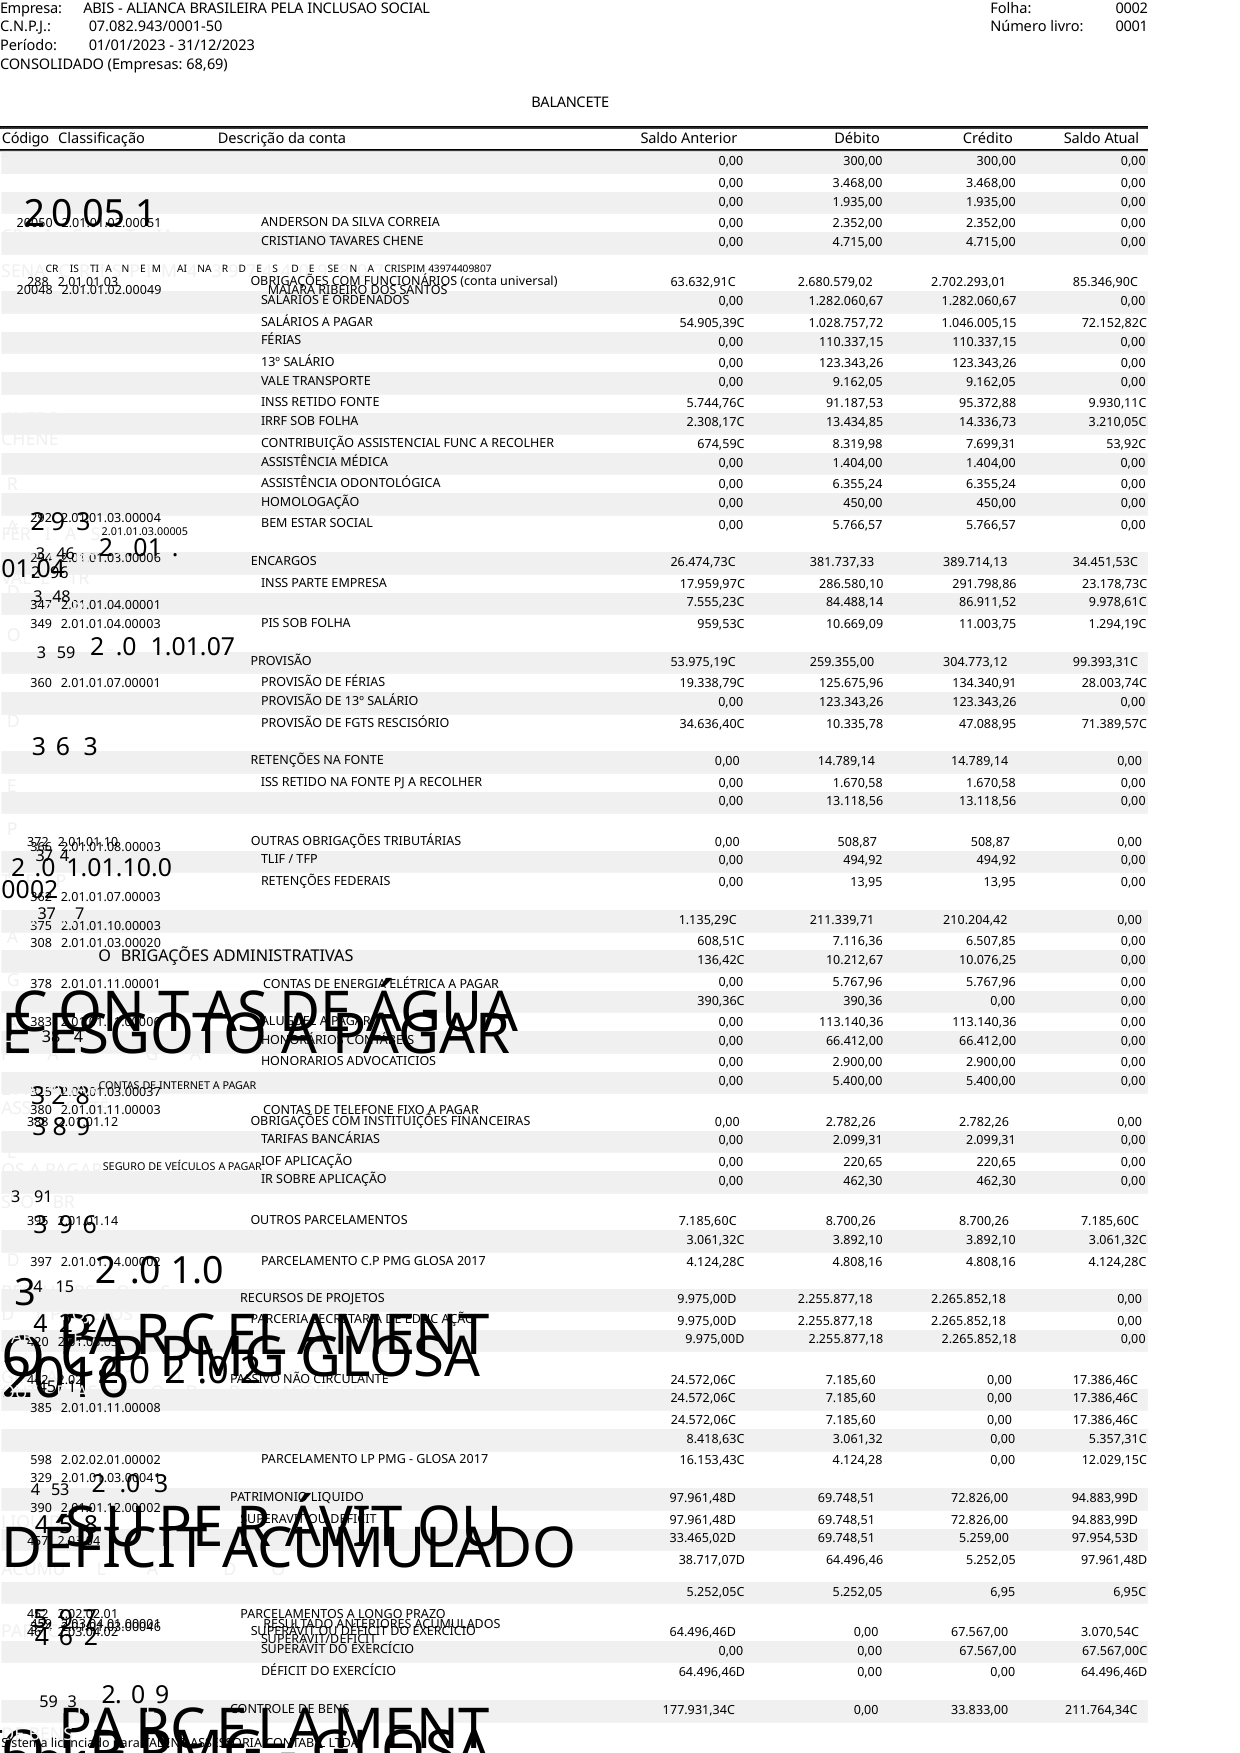

Empresa: ABIS - ALIANCA BRASILEIRA PELA INCLUSAO SOCIAL
Folha:
Número livro:
0002
0001
C.N.P.J.:
Período:
07.082.943/0001-50
01/01/2023 - 31/12/2023
CONSOLIDADO (Empresas: 68,69)
BALANCETE
Código Classificação
Descrição da conta
Saldo Anterior
Débito
Crédito
Saldo Atual
CR2I0S04T7IA2.N01E.0M1.0A2I.0N00A4R8DES DE SENACRCISRTIIASNPEIMMAI4NA3R9D7E4S 4D0E 9SE8N0A7CRISPIM 43974409807
20048 2.01.01.02.00049 MAIARA RIBEIRO DOS SANTOS
C2O0N04T9R2O.0L1.I0D1.E02R.00C0O50NTROLE INTEGCORNATRDOOLIDDERECPORNTARGOALESINLTTEGDRAADO DE PRAGAS LTDA
0,00
300,00
300,00
0,00
0,00
0,00
3.468,00
1.935,00
3.468,00
1.935,00
0,00
0,00
ANDERSON DA SILVA CORREIA
CRISTIANO TAVARES CHENE
20050 2.01.01.02.00051
CR2I0S05T1IA2.N01O.01T.0A2V.0A00R52ES CHENE
0,00
0,00
2.352,00
4.715,00
2.352,00
4.715,00
0,00
0,00
OBRIGAÇÕES COM FUNCIONÁRIOS (conta universal)
SALÁRIOS E ORDENADOS
288 2.01.01.03
SAL2Á9R1IO2.0S1.E01.O03R.0D00E0N3 ADOS
292 2.01.01.03.00004
FÉR2I9A3S2.01.01.03.00005
294 2.01.01.03.00006
VAL2E96TR2.A01N.0S1P.0O3.0R0T00E8
308 2.01.01.03.00020
IRRF309SO2.B01F.0O1.L03H.0A0021
325 2.01.01.03.00037
ASS3I2S8TÊ2.N01C.0I1A.03M.0É00D4I0CA
329 2.01.01.03.00041
HOM33O3L2O.0G1.A01Ç.0Ã3O.00045
334 2.01.01.03.00046
63.632,91C
0,00
2.680.579,02
1.282.060,67
2.702.293,01
1.282.060,67
85.346,90C
0,00
SALÁRIOS A PAGAR
FÉRIAS
54.905,39C
0,00
1.028.757,72
110.337,15
1.046.005,15
110.337,15
72.152,82C
0,00
13º SALÁRIO
VALE TRANSPORTE
0,00
0,00
123.343,26
9.162,05
123.343,26
9.162,05
0,00
0,00
INSS RETIDO FONTE
IRRF SOB FOLHA
5.744,76C
2.308,17C
91.187,53
13.434,85
95.372,88
14.336,73
9.930,11C
3.210,05C
CONTRIBUIÇÃO ASSISTENCIAL FUNC A RECOLHER
ASSISTÊNCIA MÉDICA
674,59C
0,00
8.319,98
1.404,00
7.699,31
1.404,00
53,92C
0,00
ASSISTÊNCIA ODONTOLÓGICA
HOMOLOGAÇÃO
0,00
0,00
6.355,24
450,00
6.355,24
450,00
0,00
0,00
BEM ESTAR SOCIAL
0,00
5.766,57
5.766,57
0,00
ENC3A46RG2O.01S.01.04
347 2.01.01.04.00001
ENCARGOS
26.474,73C
381.737,33
389.714,13
34.451,53C
INSS PARTE EMPRESA
17.959,97C
7.555,23C
286.580,10
84.488,14
291.798,86
86.911,52
23.178,73C
9.978,61C
FGT3S48S/2.F01O.0L1H.04A.0D00E02PAGAMENTOFAGTRS ES/CFOOLLHHAEDRE PAGAMENTO A RECOLHER
PIS SOB FOLHA
349 2.01.01.04.00003
959,53C
10.669,09
11.003,75
1.294,19C
PRO3V59IS2Ã.0O1.01.07
360 2.01.01.07.00001
PRO3V61IS2Ã.0O1.0D1.E071.0300º02SALÁRIO
362 2.01.01.07.00003
PROVISÃO
53.975,19C
259.355,00
304.773,12
99.393,31C
PROVISÃO DE FÉRIAS
PROVISÃO DE 13º SALÁRIO
19.338,79C
0,00
125.675,96
123.343,26
134.340,91
123.343,26
28.003,74C
0,00
PROVISÃO DE FGTS RESCISÓRIO
34.636,40C
10.335,78
47.088,95
71.389,57C
RET3E6N3 Ç2Õ.0E1S.01N.0A8 FONTE
366 2.01.01.08.00003
RETENÇÕES NA FONTE
0,00
14.789,14
14.789,14
0,00
ISS RETIDO NA FONTE PJ A RECOLHER
IRRF368RE2T.0I1D.01O.08S.0/0A00L5UGUEL A RECIORRLFHREETRIDO S/ ALUGUEL A RECOLHER
0,00
0,00
1.670,58
13.118,56
1.670,58
13.118,56
0,00
0,00
OUTRAS OBRIGAÇÕES TRIBUTÁRIAS
TLIF / TFP
372 2.01.01.10
TLIF37/4 T2F.0P1.01.10.00002
375 2.01.01.10.00003
0,00
0,00
508,87
494,92
508,87
494,92
0,00
0,00
RETENÇÕES FEDERAIS
0,00
13,95
13,95
0,00
OBR37IG7 A2Ç.0Õ1.E0S1.1A1DMINISTRATIVAOSBRIGAÇÕES ADMINISTRATIVAS
378 2.01.01.11.00001 CONTAS DE ENERGIA ELÉTRICA A PAGAR
CON3T79AS2.0D1.E01Á.1G1.0U0A002E ESGOTO A PCAONGTAASRDE ÁGUA E ESGOTO A PAGAR
380 2.01.01.11.00003 CONTAS DE TELEFONE FIXO A PAGAR
1.135,29C
211.339,71
210.204,42
0,00
608,51C
136,42C
7.116,36
10.212,67
6.507,85
10.076,25
0,00
0,00
0,00
390,36C
5.767,96
390,36
5.767,96
0,00
0,00
0,00
CON3T82AS2.0D1.E01I.1N1T.0E00R05NET A PAGARCONTAS DE INTERNET A PAGAR
ALUGUEL A PAGAR
HONORÁRIOS CONTÁBEIS
383 2.01.01.11.00006
HON38O4R2Á.0R1I.0O1.S11C.0O00N07TÁBEIS
385 2.01.01.11.00008
0,00
0,00
113.140,36
66.412,00
113.140,36
66.412,00
0,00
0,00
HONORARIOS ADVOCATICIOS
SEG3U86RO2.0D1.E01V.1E1.Í0C00U09LOS A PAGARSEGURO DE VEÍCULOS A PAGAR
0,00
0,00
2.900,00
5.400,00
2.900,00
5.400,00
0,00
0,00
OBRIGAÇÕES COM INSTITUIÇÕES FINANCEIRAS
TARIFAS BANCÁRIAS
388 2.01.01.12
TAR3I8F9AS2.0B1.A01N.1C2.Á00R0I0A1S
390 2.01.01.12.00002
0,00
0,00
2.782,26
2.099,31
2.782,26
2.099,31
0,00
0,00
IOF APLICAÇÃO
IR SOBRE APLICAÇÃO
0,00
0,00
220,65
462,30
220,65
462,30
0,00
0,00
IR S3O91BR2.E01A.0P1.L12I.C00A0Ç03ÃO
OUTROS PARCELAMENTOS
PAR3C9E6 L2A.0M1.E01N.1T4O.000C0.1P PMG GLOSAPA2R0C1EL6AMENTO C.P PMG GLOSA 2016
395 2.01.01.14
7.185,60C
3.061,32C
8.700,26
3.892,10
8.700,26
3.892,10
7.185,60C
3.061,32C
PARCELAMENTO C.P PMG GLOSA 2017
397 2.01.01.14.00002
4.124,28C
4.808,16
4.808,16
4.124,28C
REC4U15RS2O.0S1.0D3E PROJETOS
420 2.01.03.03
RECURSOS DE PROJETOS
9.975,00D
2.255.877,18
2.265.852,18
0,00
PARCERIA SECRETARIA DE EDUC AÇÃO
PAR4C2E2 R2I.0A1.T03E.0R3M.00O002N° 5724/2021PARCERIA TERMO N° 5724/2021
9.975,00D
9.975,00D
2.255.877,18
2.255.877,18
2.265.852,18
2.265.852,18
0,00
0,00
PASSIVO NÃO CIRCULANTE
442 2.02
OUT45R1AS2.0O2B.0R2IGAÇÕES DE LONOGUTORAPSROABZROIGAÇÕES DE LONGO PRAZO
452 2.02.02.01 PARCELAMENTOS A LONGO PRAZO
PAR5C9E7 L2A.0M2.E02N.0T1O.000L0P1 PMG - GLOSAPA2RC0E1LA6MENTO LP PMG - GLOSA 2016
24.572,06C
24.572,06C
7.185,60
7.185,60
0,00
0,00
17.386,46C
17.386,46C
24.572,06C
8.418,63C
7.185,60
3.061,32
0,00
0,00
17.386,46C
5.357,31C
PARCELAMENTO LP PMG - GLOSA 2017
598 2.02.02.01.00002
16.153,43C
4.124,28
0,00
12.029,15C
PAT4R53IM2O.0N3IO LIQUIDO
457 2.03.04
PATRIMONIO LIQUIDO
SUPERAVIT OU DEFICIT
SUP4E5R8 Á2V.0I3T.0O4.U01DÉFICIT ACUMUSLUAPEDROÁVIT OU DÉFICIT ACUMULADO
459 2.03.04.01.00001 RESULTADO ANTERIORES ACUMULADOS
SUPERAVIT/DEFICIT
AJU5S9T2E2.D03E.0E4.X01E.0R0C00I3CIOS ANTERIOAJRUSETSE DAECEUXEMRCUICLIAODS AONSTERIORES ACUMULADOS
97.961,48D
69.748,51
72.826,00
94.883,99D
97.961,48D
33.465,02D
69.748,51
69.748,51
72.826,00
5.259,00
94.883,99D
97.954,53D
38.717,07D
64.496,46
5.252,05
97.961,48D
5.252,05C
5.252,05
6,95
6,95C
SUPERÁVIT OU DÉFICIT DO EXERCÍCIO
SUPERÁVIT DO EXERCÍCIO
461 2.03.04.02
SUP4E6R2 Á2V.0I3T.04D.0O2.0E00X0E1RCÍCIO
463 2.03.04.02.00002
64.496,46D
0,00
0,00
0,00
67.567,00
67.567,00
3.070,54C
67.567,00C
DÉFICIT DO EXERCÍCIO
64.496,46D
0,00
0,00
64.496,46D
CON59T3RO2.L0E9 DE BENS
CONTROLE DE BENS
177.931,34C
0,00
33.833,00
211.764,34C
Sistema licenciado para TALENT ASSESSORIA CONTABIL LTDA